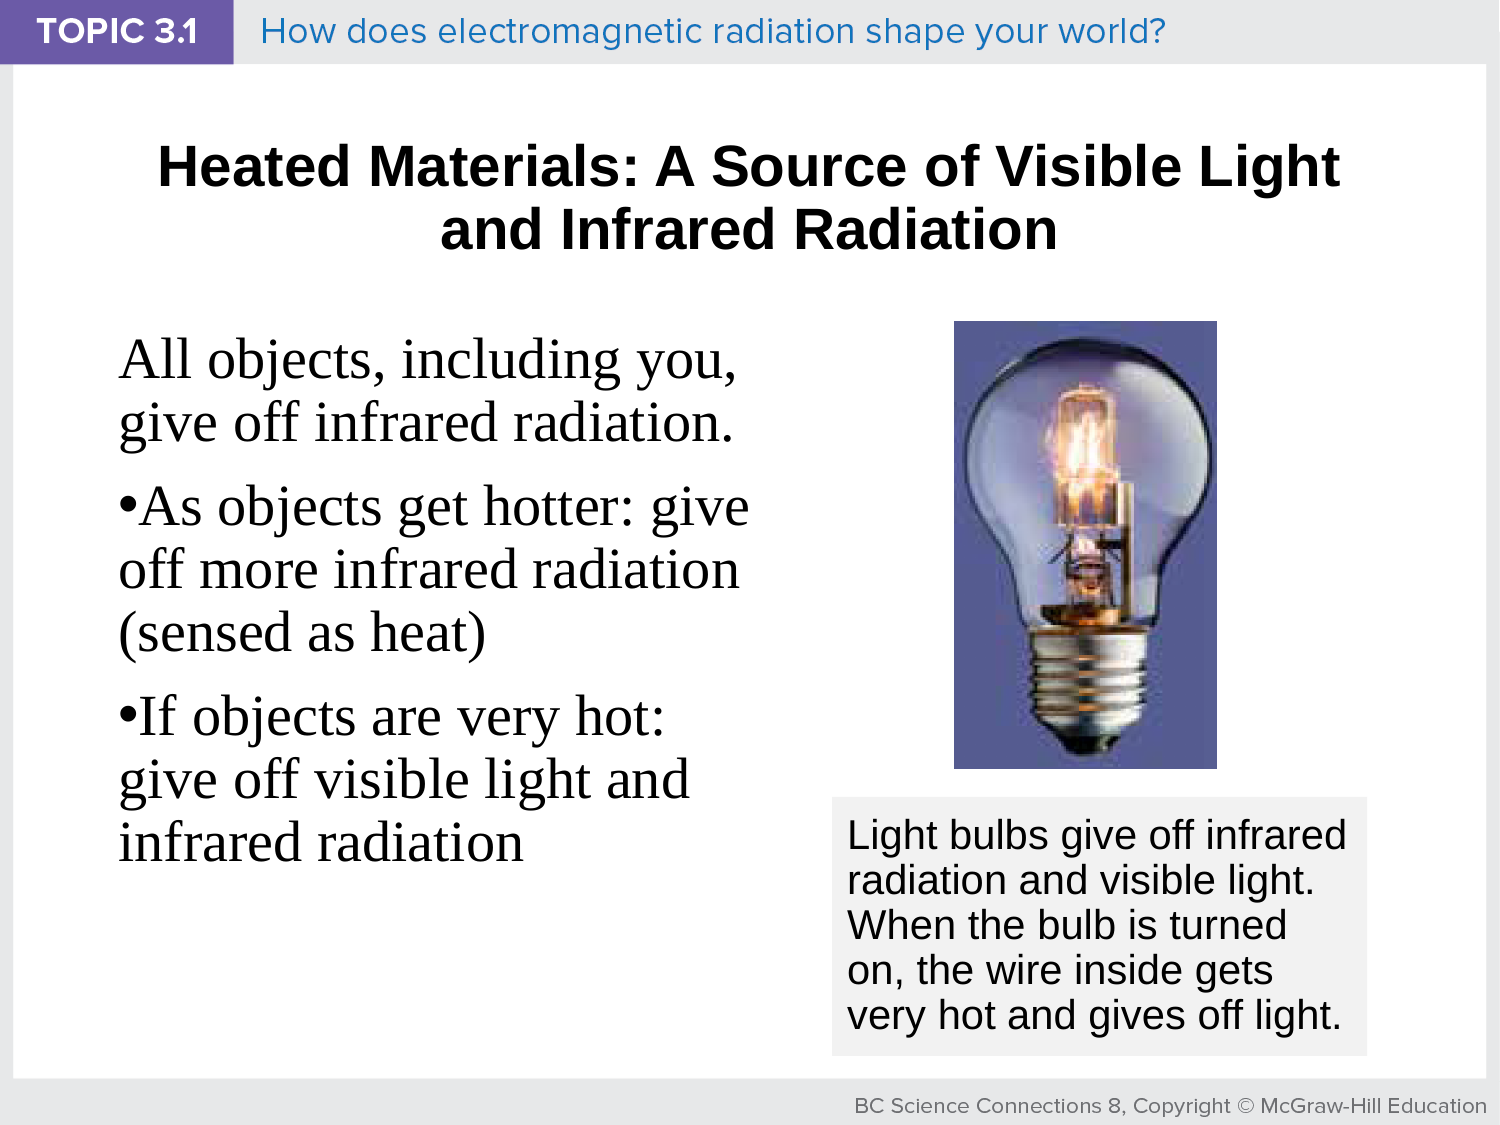

# Heated Materials: A Source of Visible Light and Infrared Radiation
All objects, including you, give off infrared radiation.
As objects get hotter: give off more infrared radiation (sensed as heat)
If objects are very hot: give off visible light and infrared radiation
Light bulbs give off infrared radiation and visible light. When the bulb is turned on, the wire inside gets very hot and gives off light.